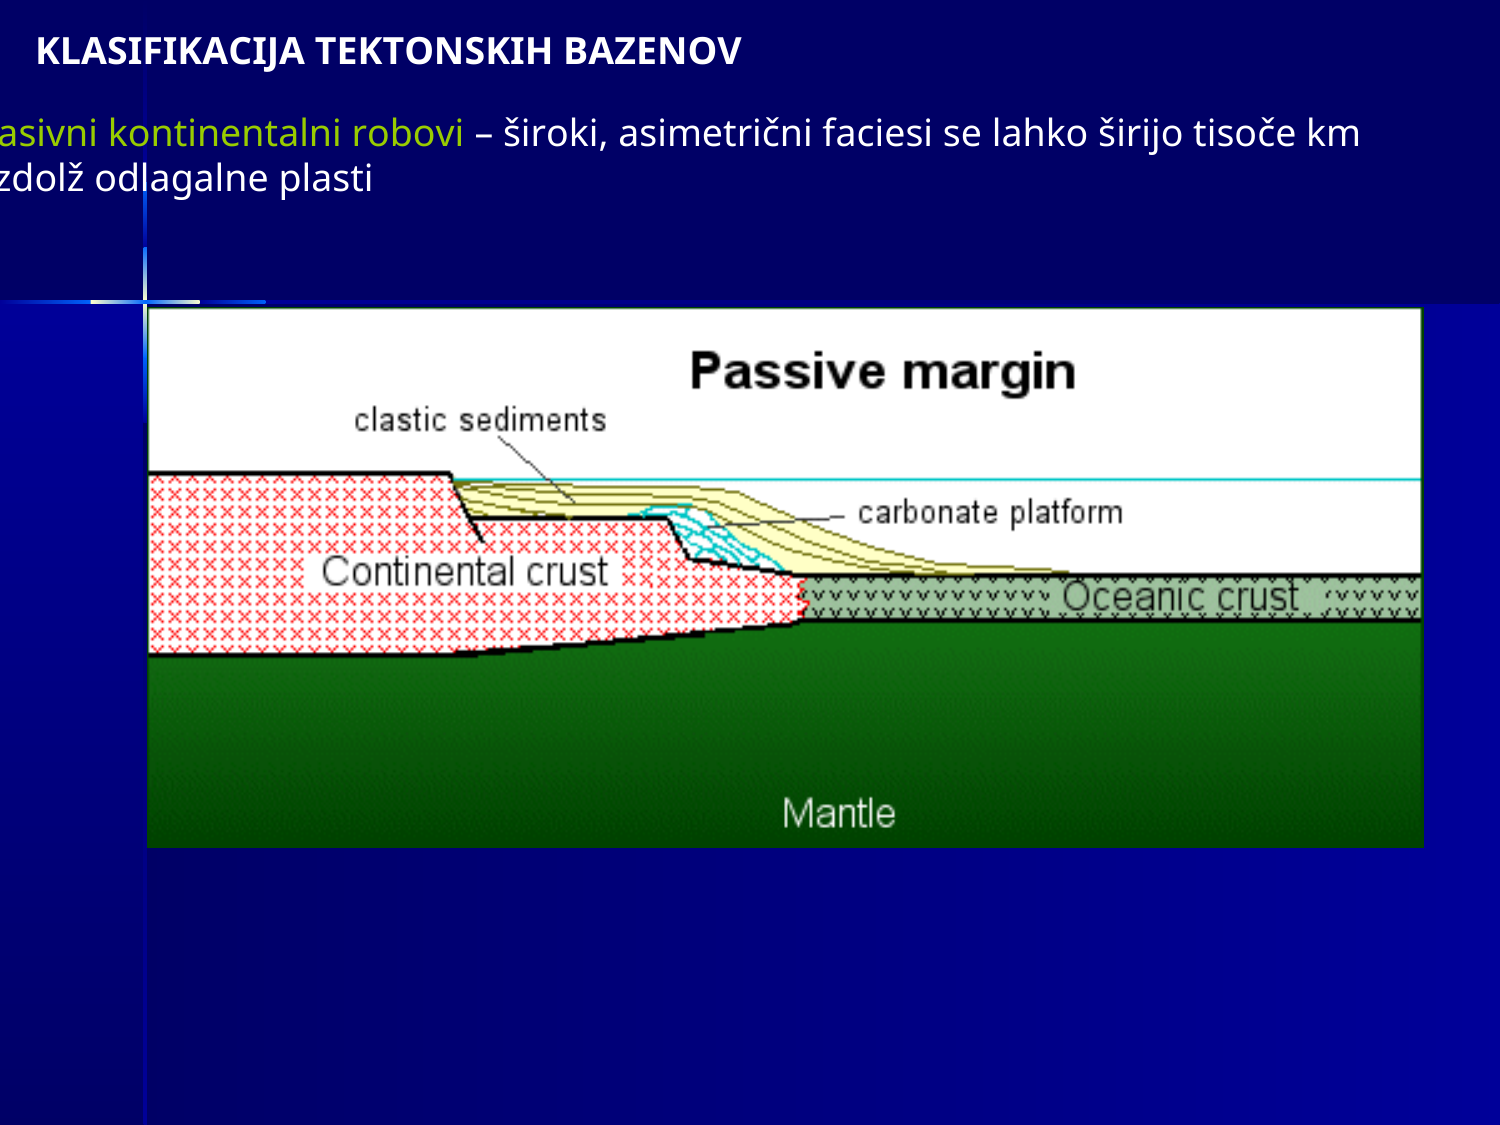

KLASIFIKACIJA TEKTONSKIH BAZENOV
Pasivni kontinentalni robovi – široki, asimetrični faciesi se lahko širijo tisoče km
vzdolž odlagalne plasti